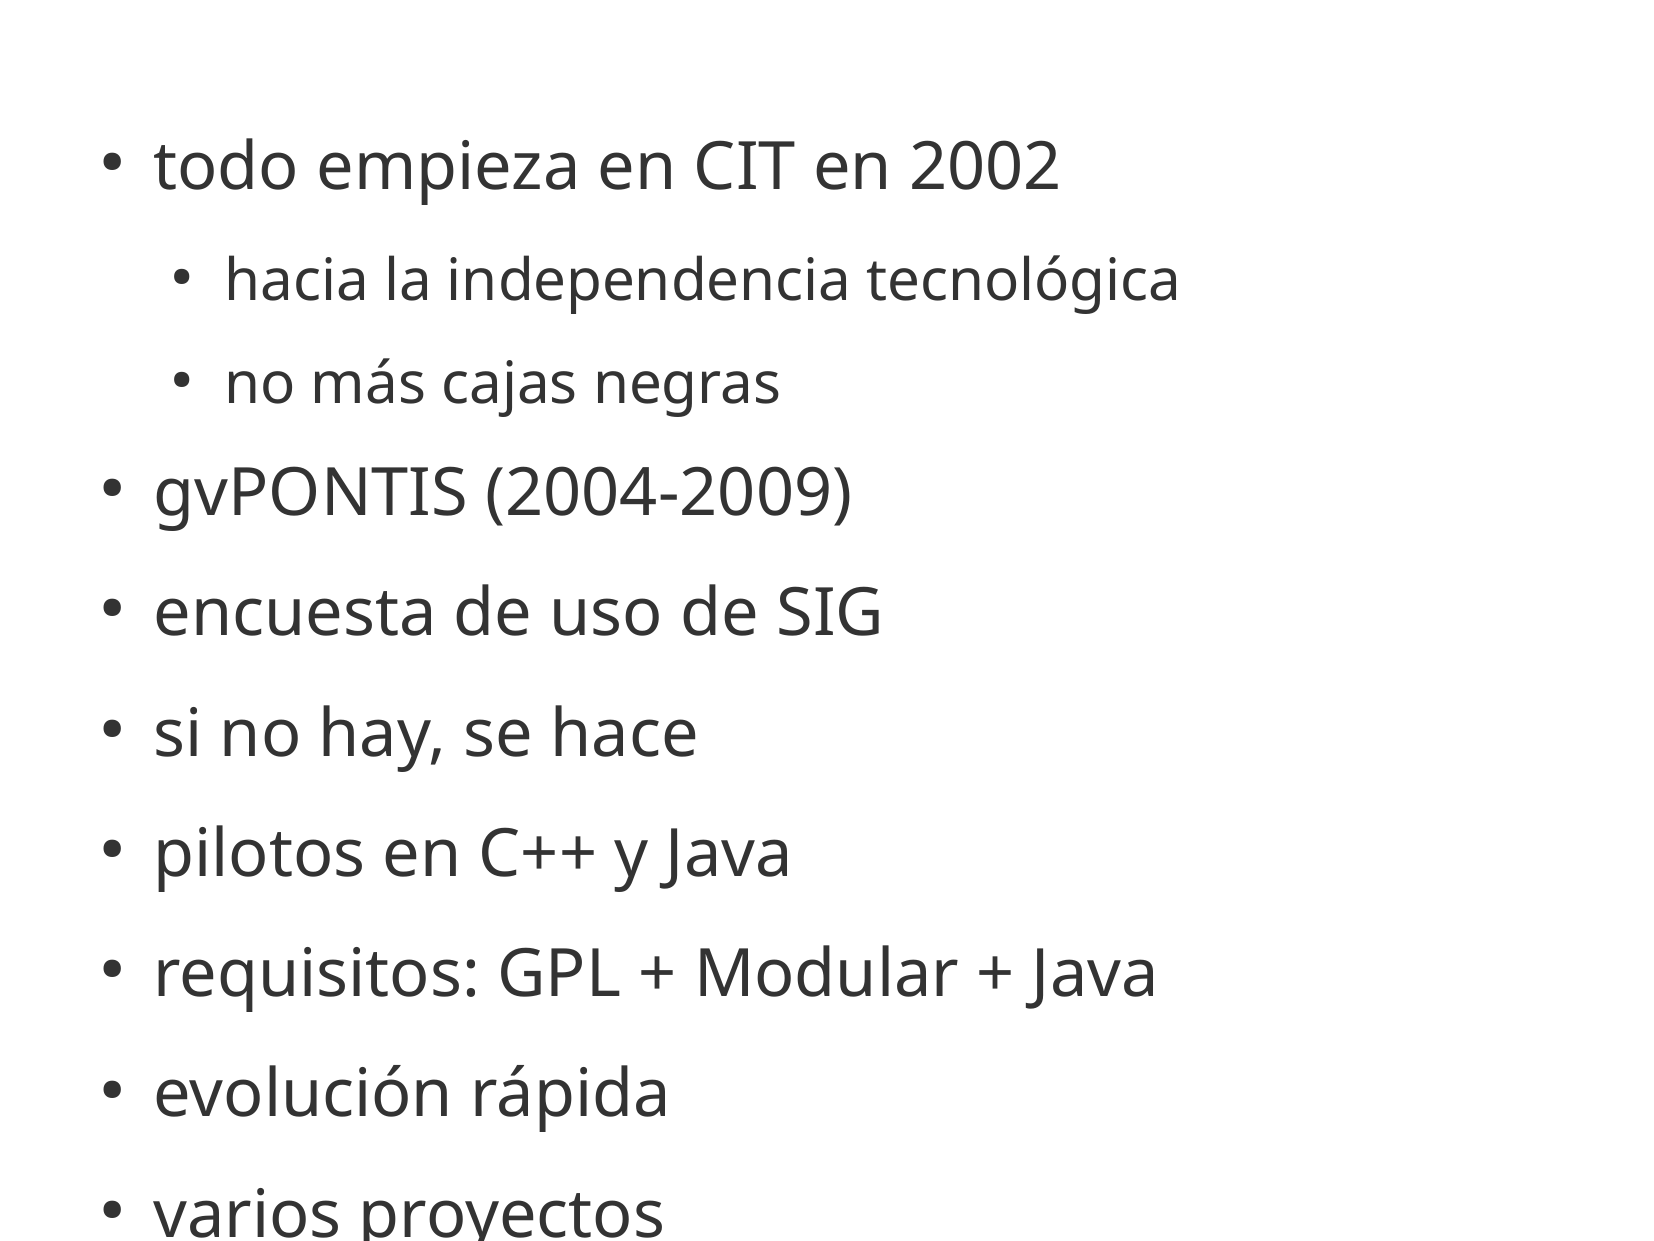

# todo empieza en CIT en 2002
hacia la independencia tecnológica
no más cajas negras
gvPONTIS (2004-2009)
encuesta de uso de SIG
si no hay, se hace
pilotos en C++ y Java
requisitos: GPL + Modular + Java
evolución rápida
varios proyectos